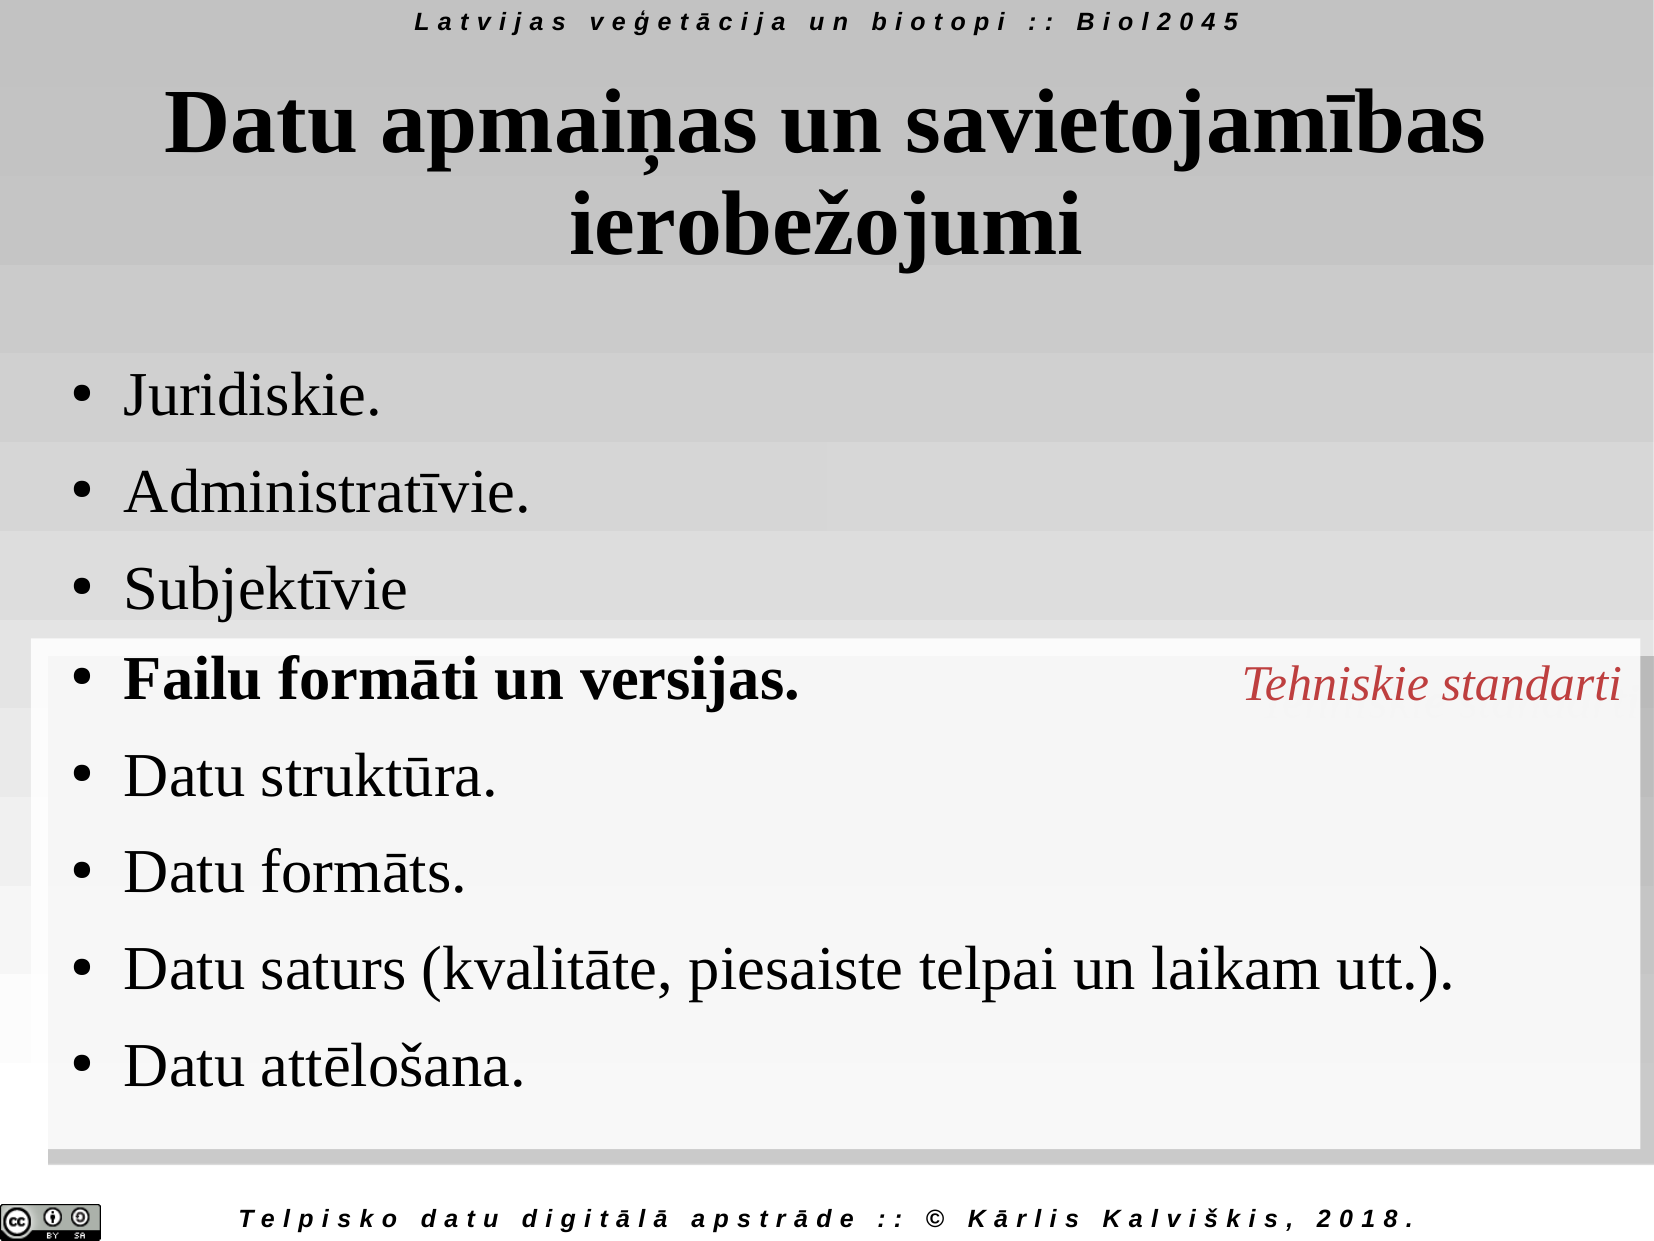

# Datu apmaiņas un savietojamības ierobežojumi
Juridiskie.
Administratīvie.
Subjektīvie
Tehniskie standarti
Failu formāti un versijas.
Datu struktūra.
Datu formāts.
Datu saturs (kvalitāte, piesaiste telpai un laikam utt.).
Datu attēlošana.